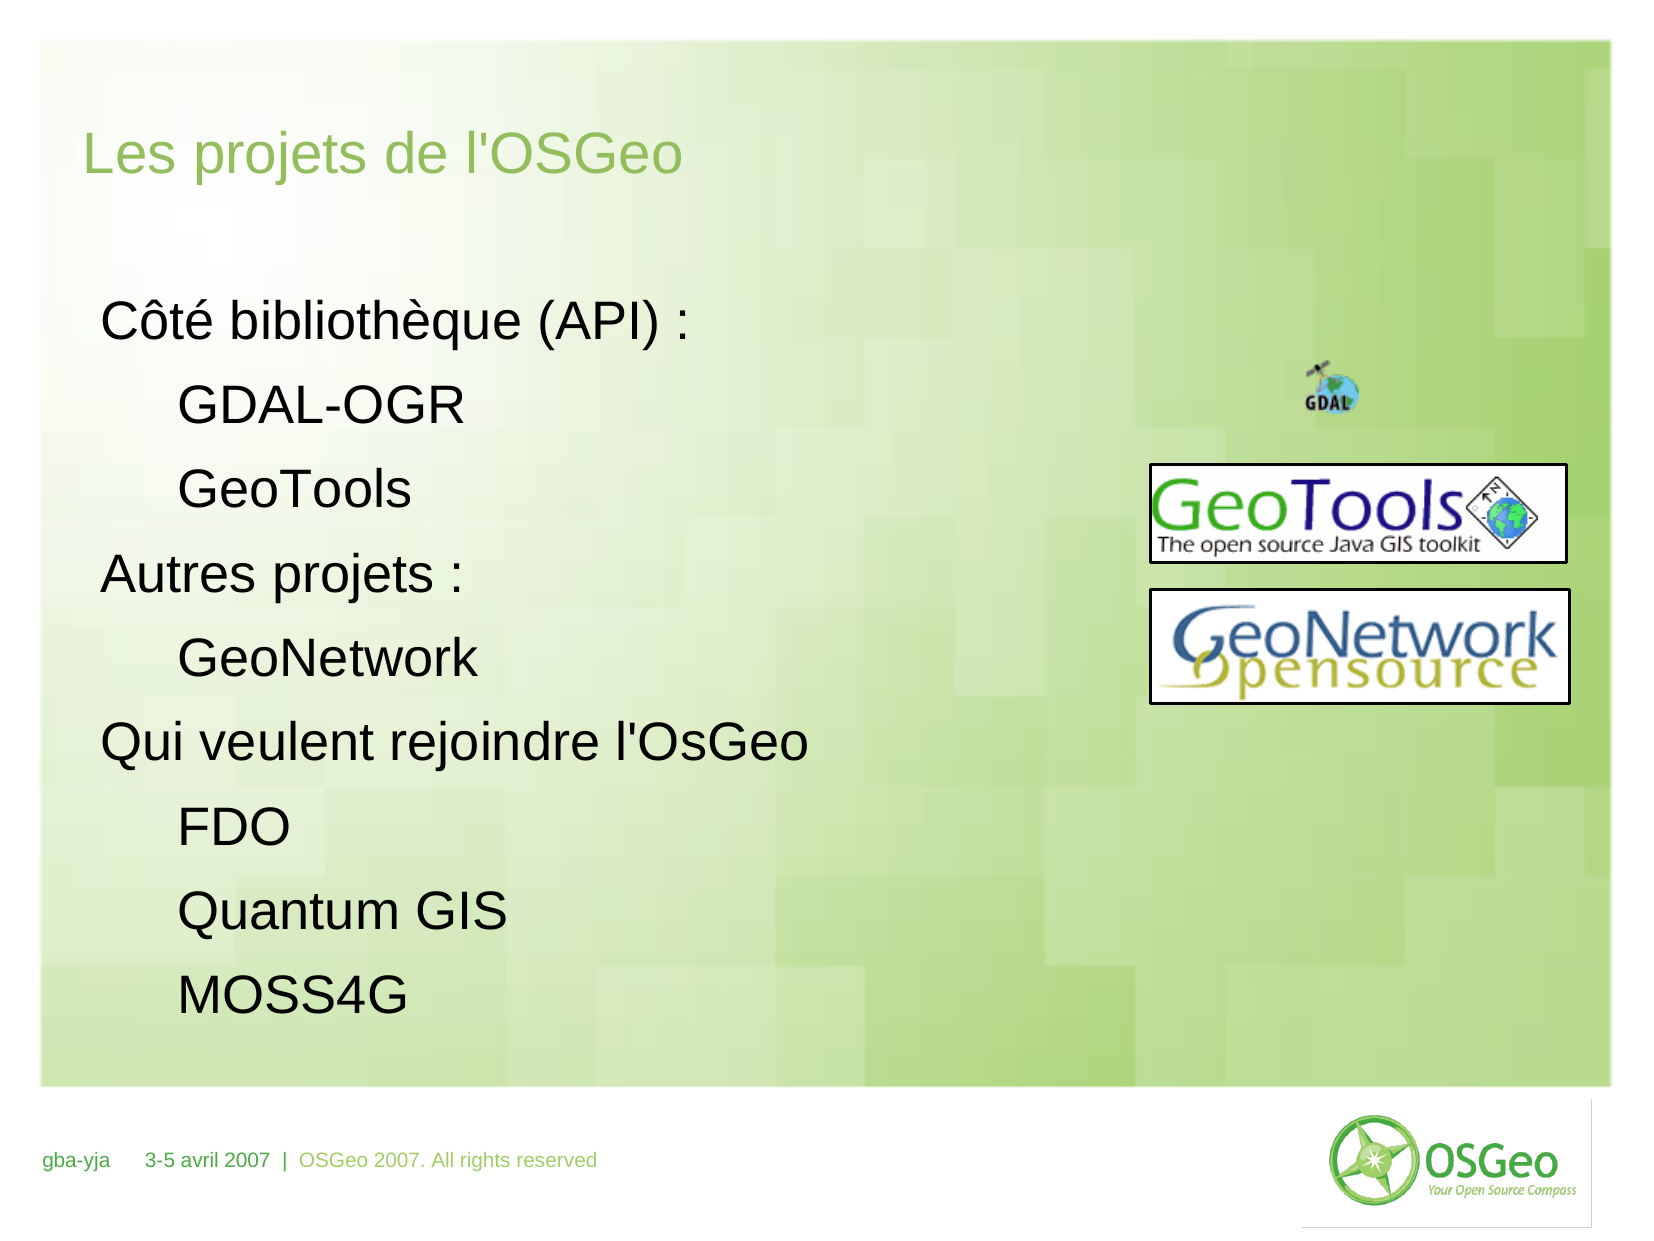

# Les projets de l'OSGeo
Côté bibliothèque (API) :
GDAL-OGR
GeoTools
Autres projets :
GeoNetwork
Qui veulent rejoindre l'OsGeo
FDO
Quantum GIS
MOSS4G